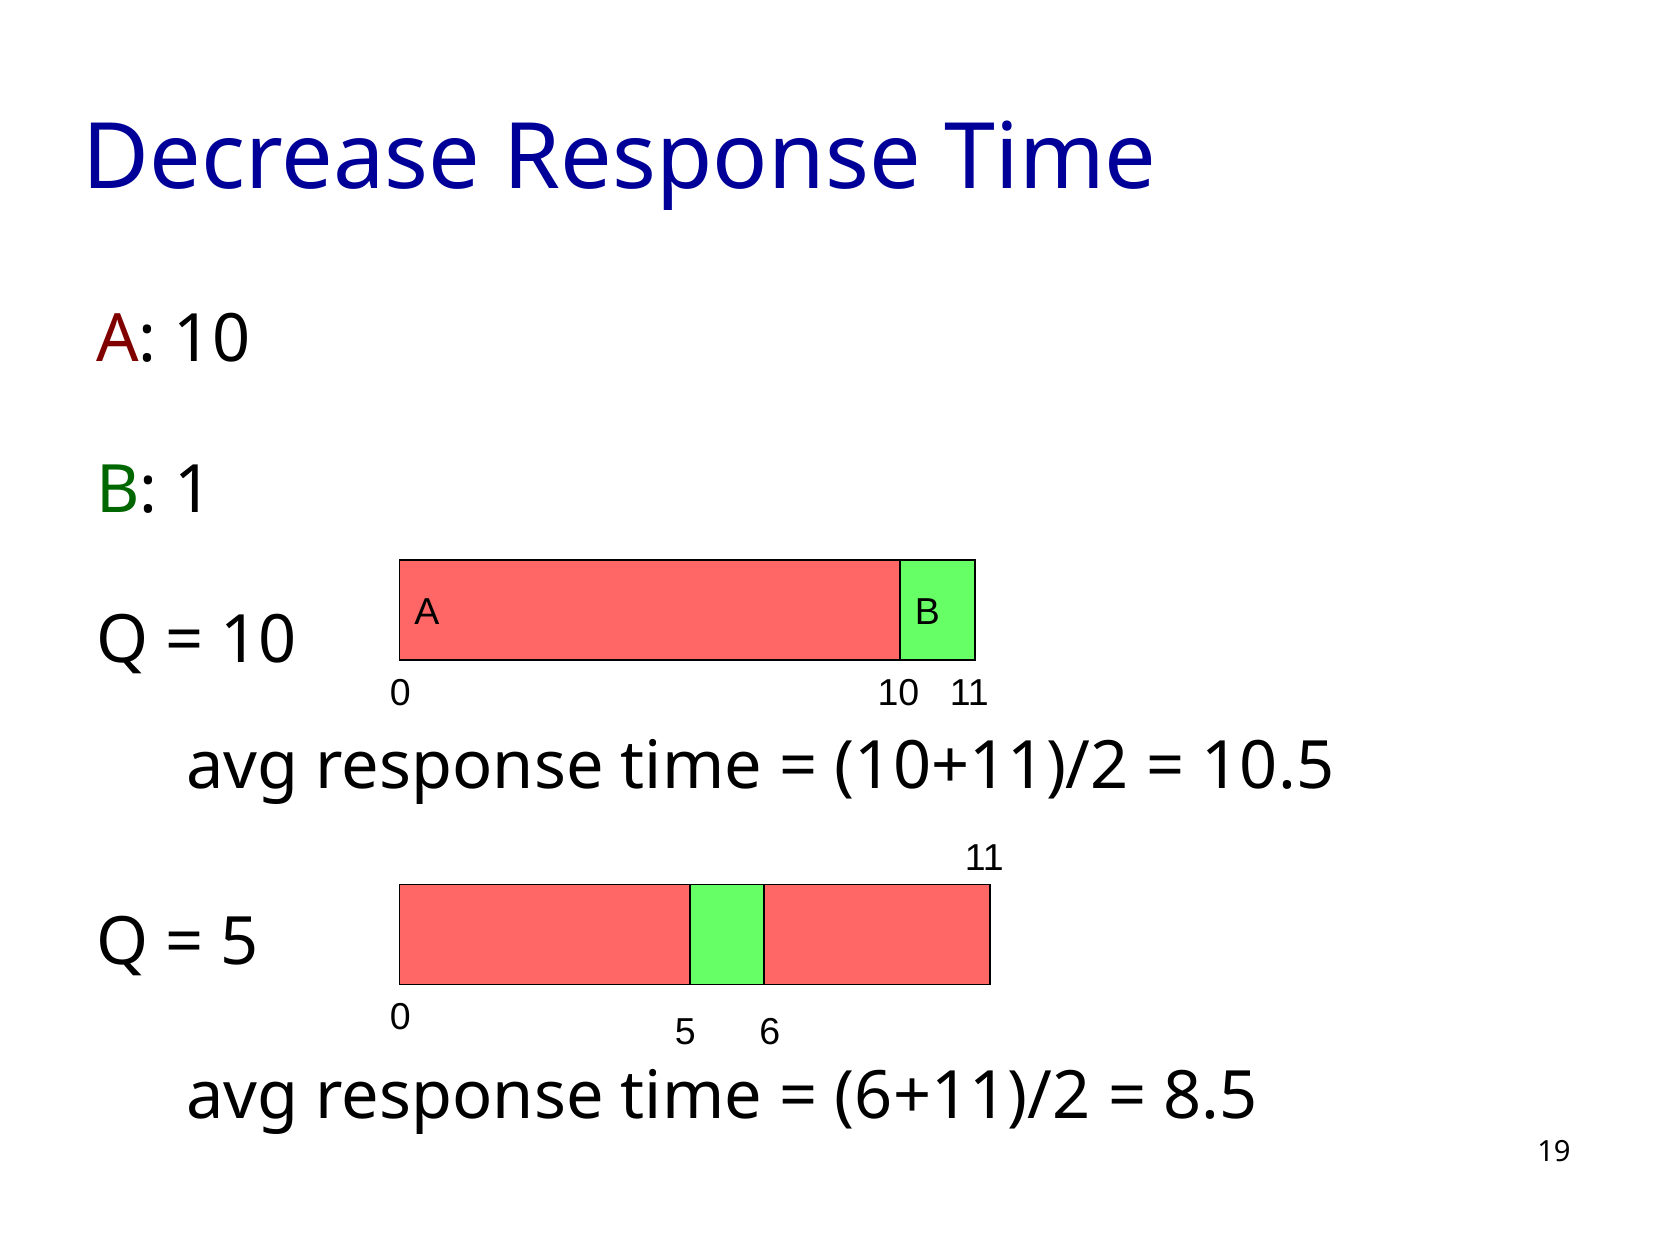

# Decrease Response Time
A: 10
B: 1
Q = 10
Q = 5
A
B
0
10
11
11
avg response time = (10+11)/2 = 10.5
0
5
6
avg response time = (6+11)/2 = 8.5
19